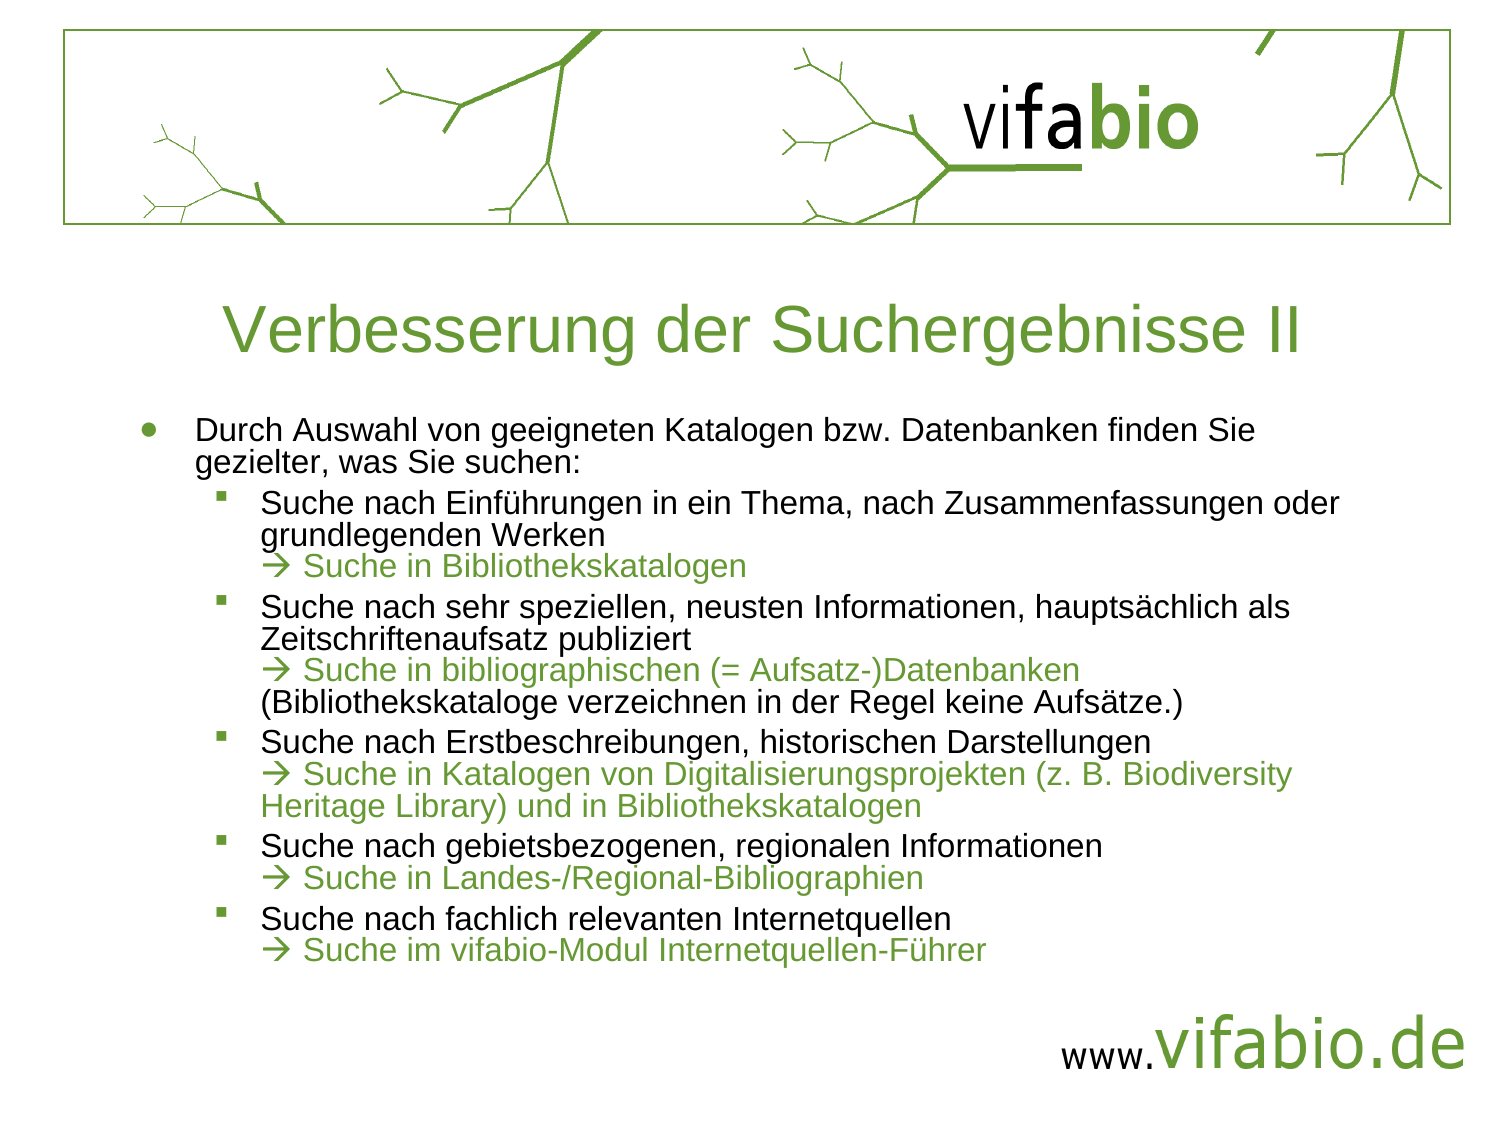

# Verbesserung der Suchergebnisse II
Durch Auswahl von geeigneten Katalogen bzw. Datenbanken finden Sie gezielter, was Sie suchen:
Suche nach Einführungen in ein Thema, nach Zusammenfassungen oder grundlegenden Werken
 Suche in Bibliothekskatalogen
Suche nach sehr speziellen, neusten Informationen, hauptsächlich als Zeitschriftenaufsatz publiziert
 Suche in bibliographischen (= Aufsatz-)Datenbanken (Bibliothekskataloge verzeichnen in der Regel keine Aufsätze.)
Suche nach Erstbeschreibungen, historischen Darstellungen
 Suche in Katalogen von Digitalisierungsprojekten (z. B. Biodiversity Heritage Library) und in Bibliothekskatalogen
Suche nach gebietsbezogenen, regionalen Informationen
 Suche in Landes-/Regional-Bibliographien
Suche nach fachlich relevanten Internetquellen
 Suche im vifabio-Modul Internetquellen-Führer